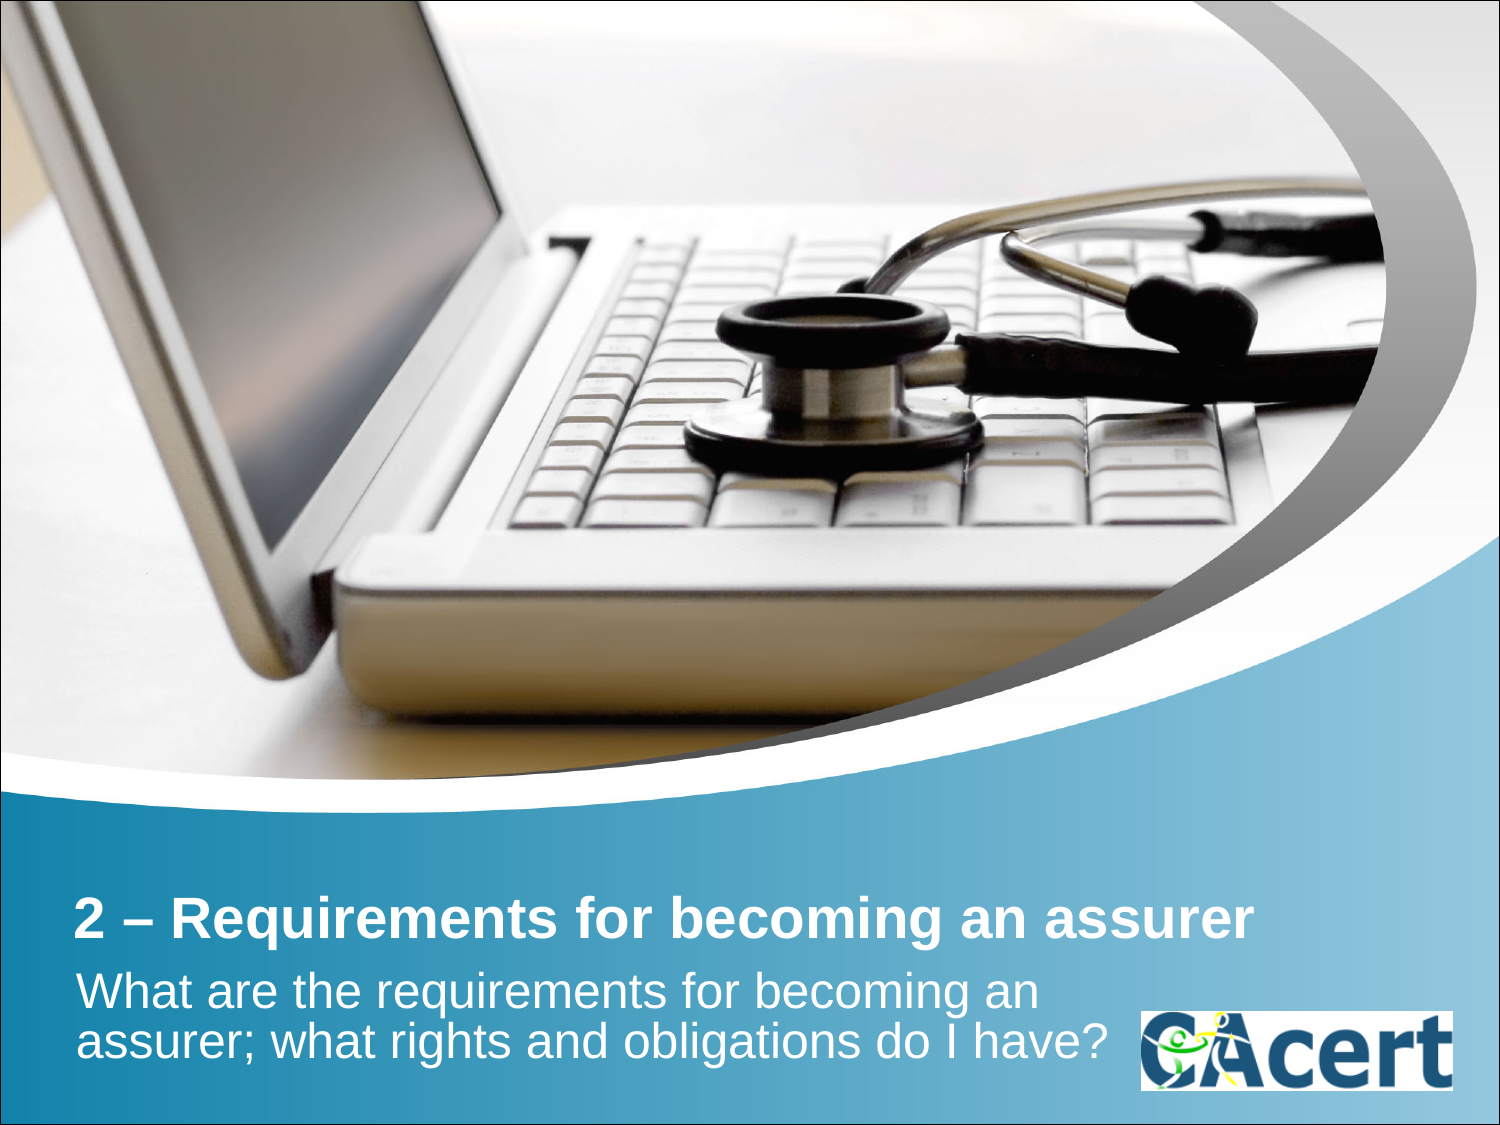

# 2 – Requirements for becoming an assurer
What are the requirements for becoming an assurer; what rights and obligations do I have?